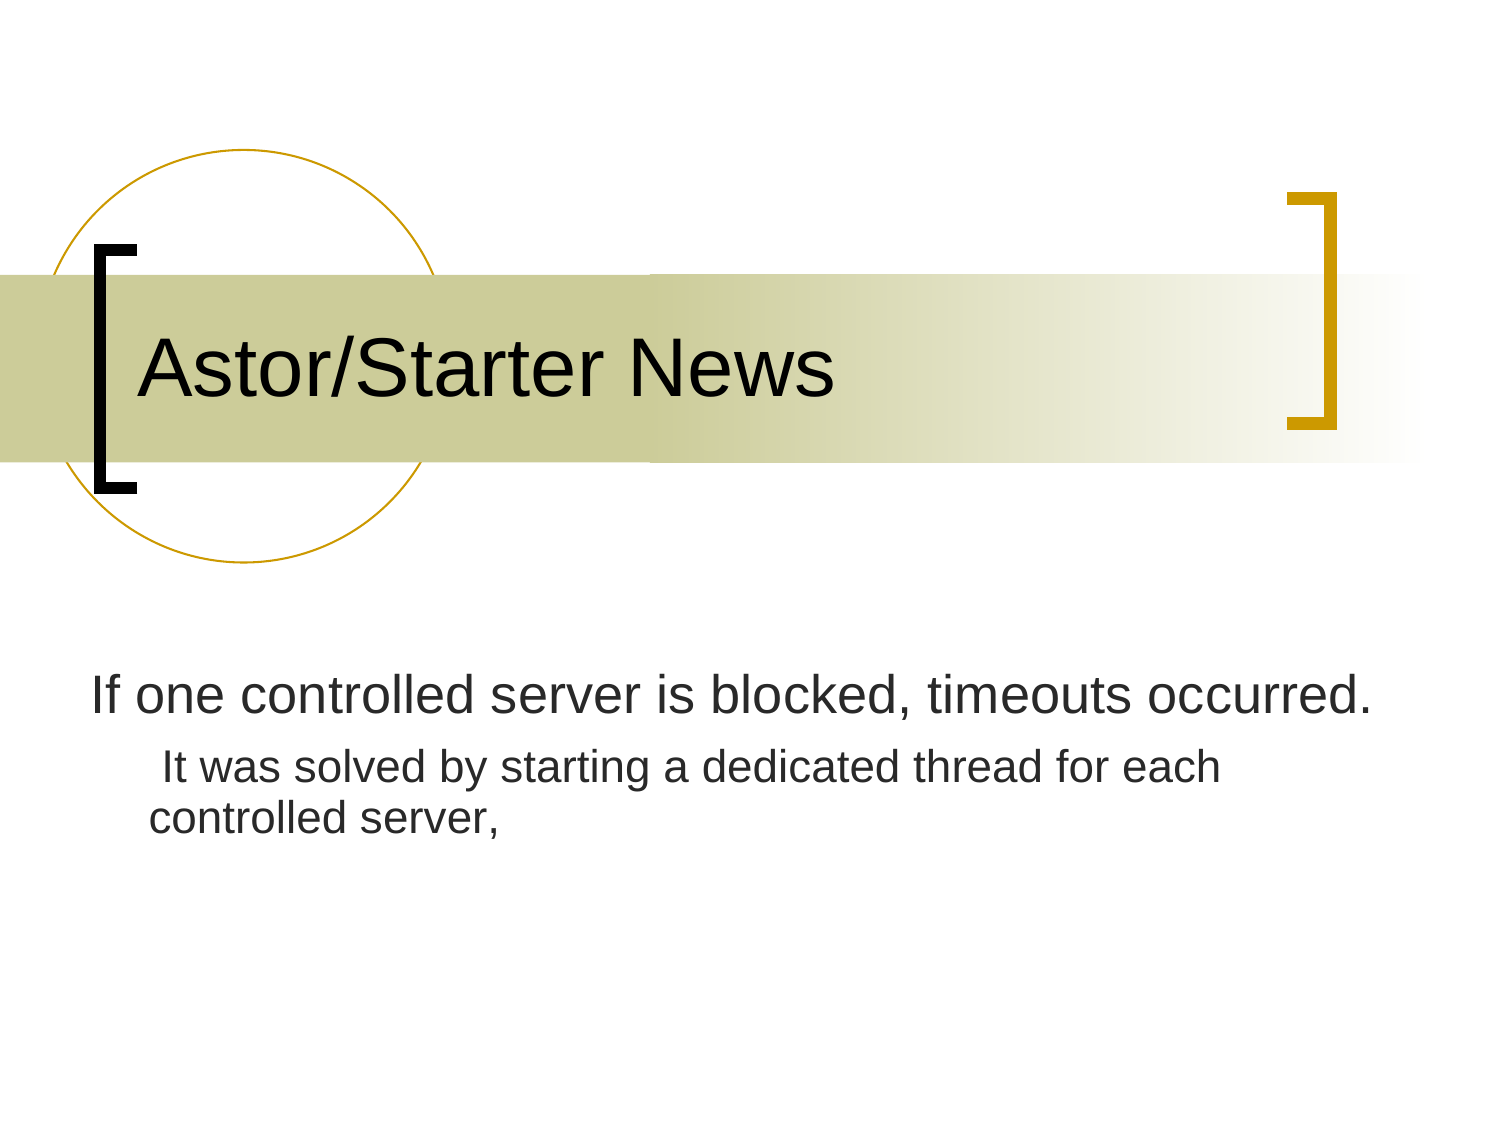

# Astor/Starter News
 If one controlled server is blocked, timeouts occurred.
 It was solved by starting a dedicated thread for each controlled server,